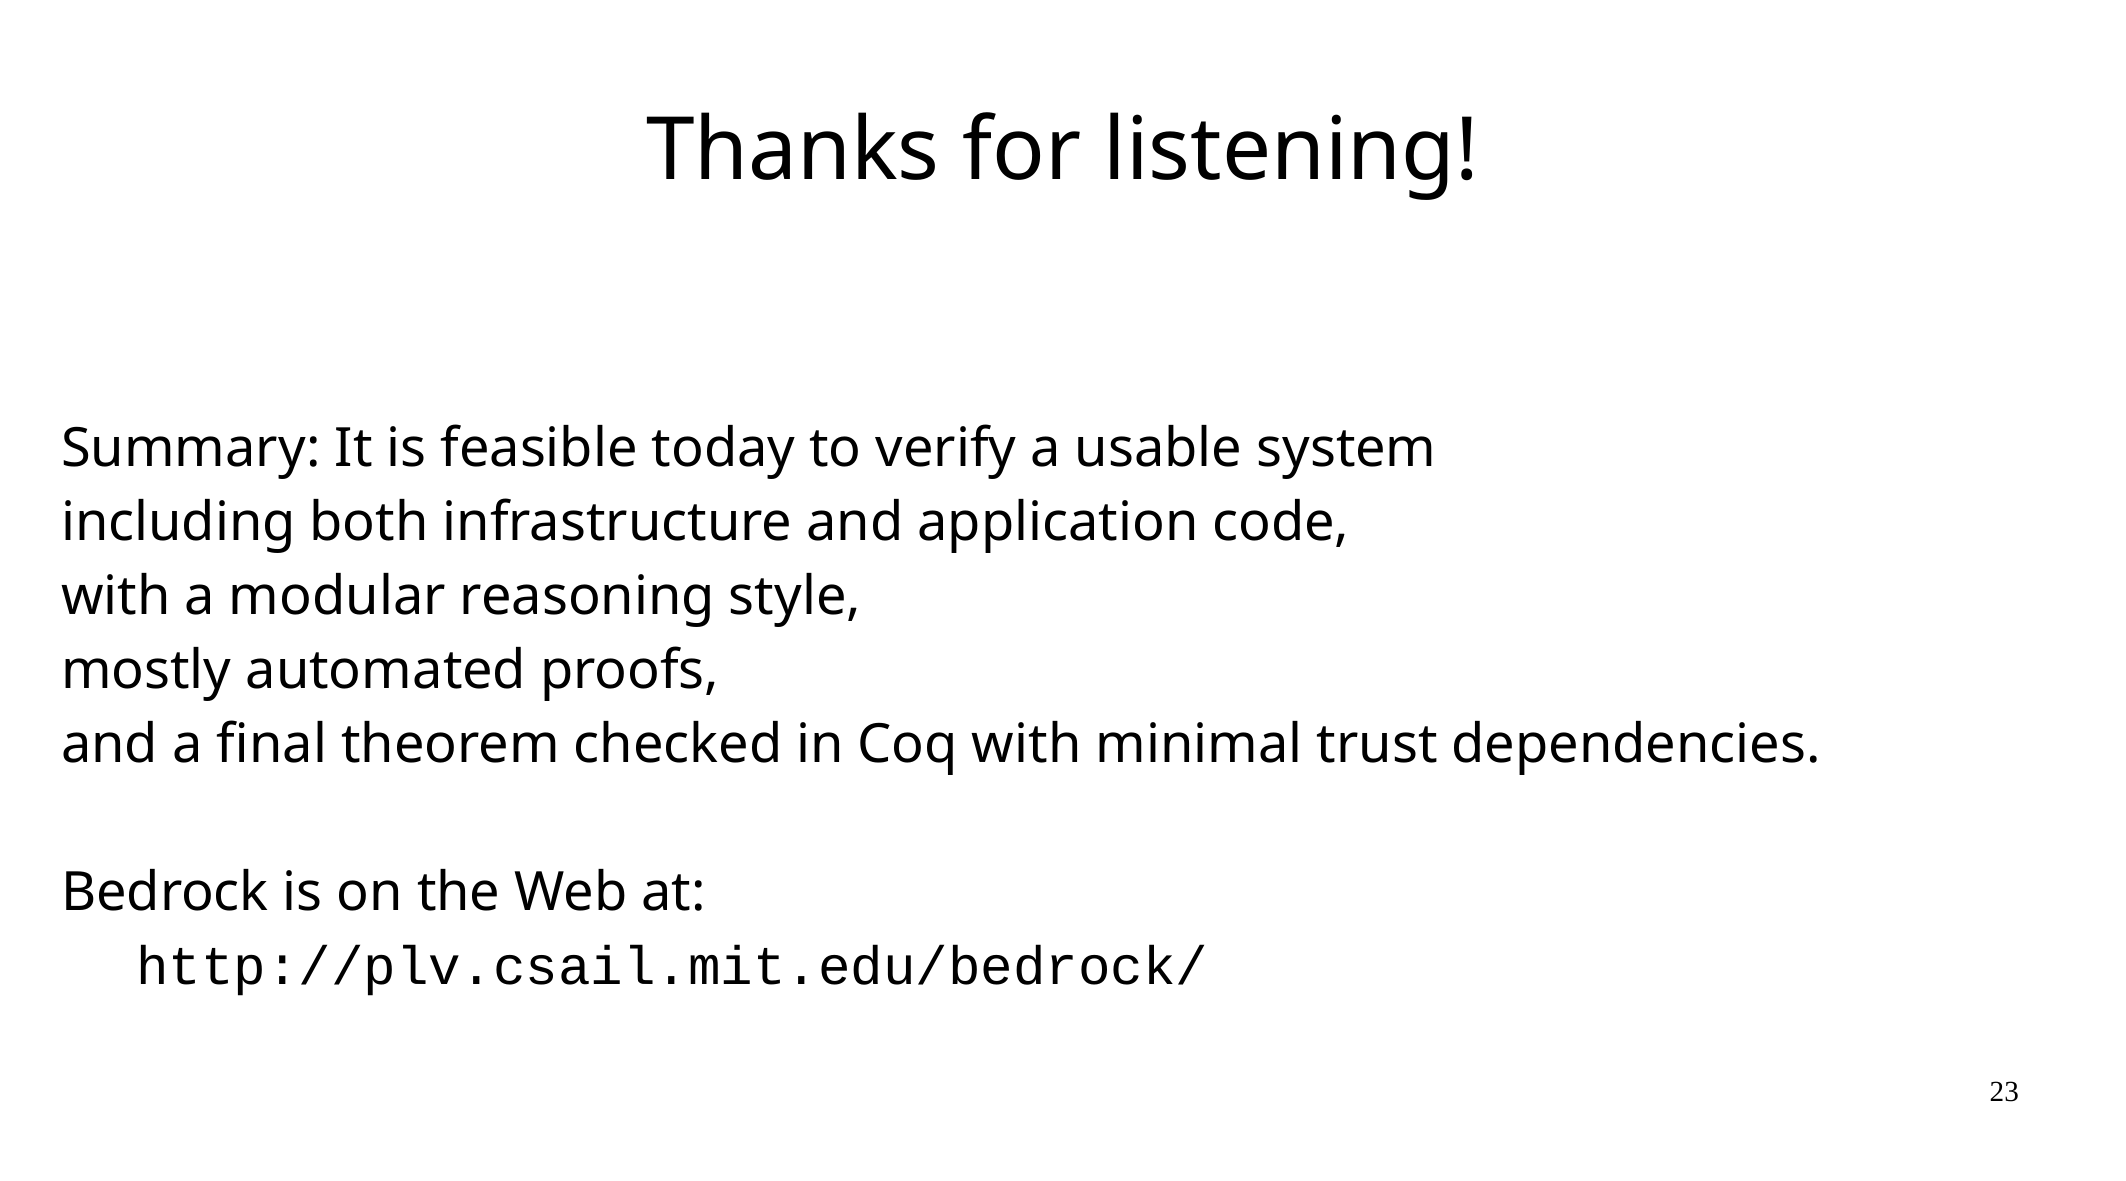

# Thanks for listening!
Summary: It is feasible today to verify a usable system
including both infrastructure and application code,
with a modular reasoning style,
mostly automated proofs,
and a final theorem checked in Coq with minimal trust dependencies.
Bedrock is on the Web at:
	http://plv.csail.mit.edu/bedrock/
23